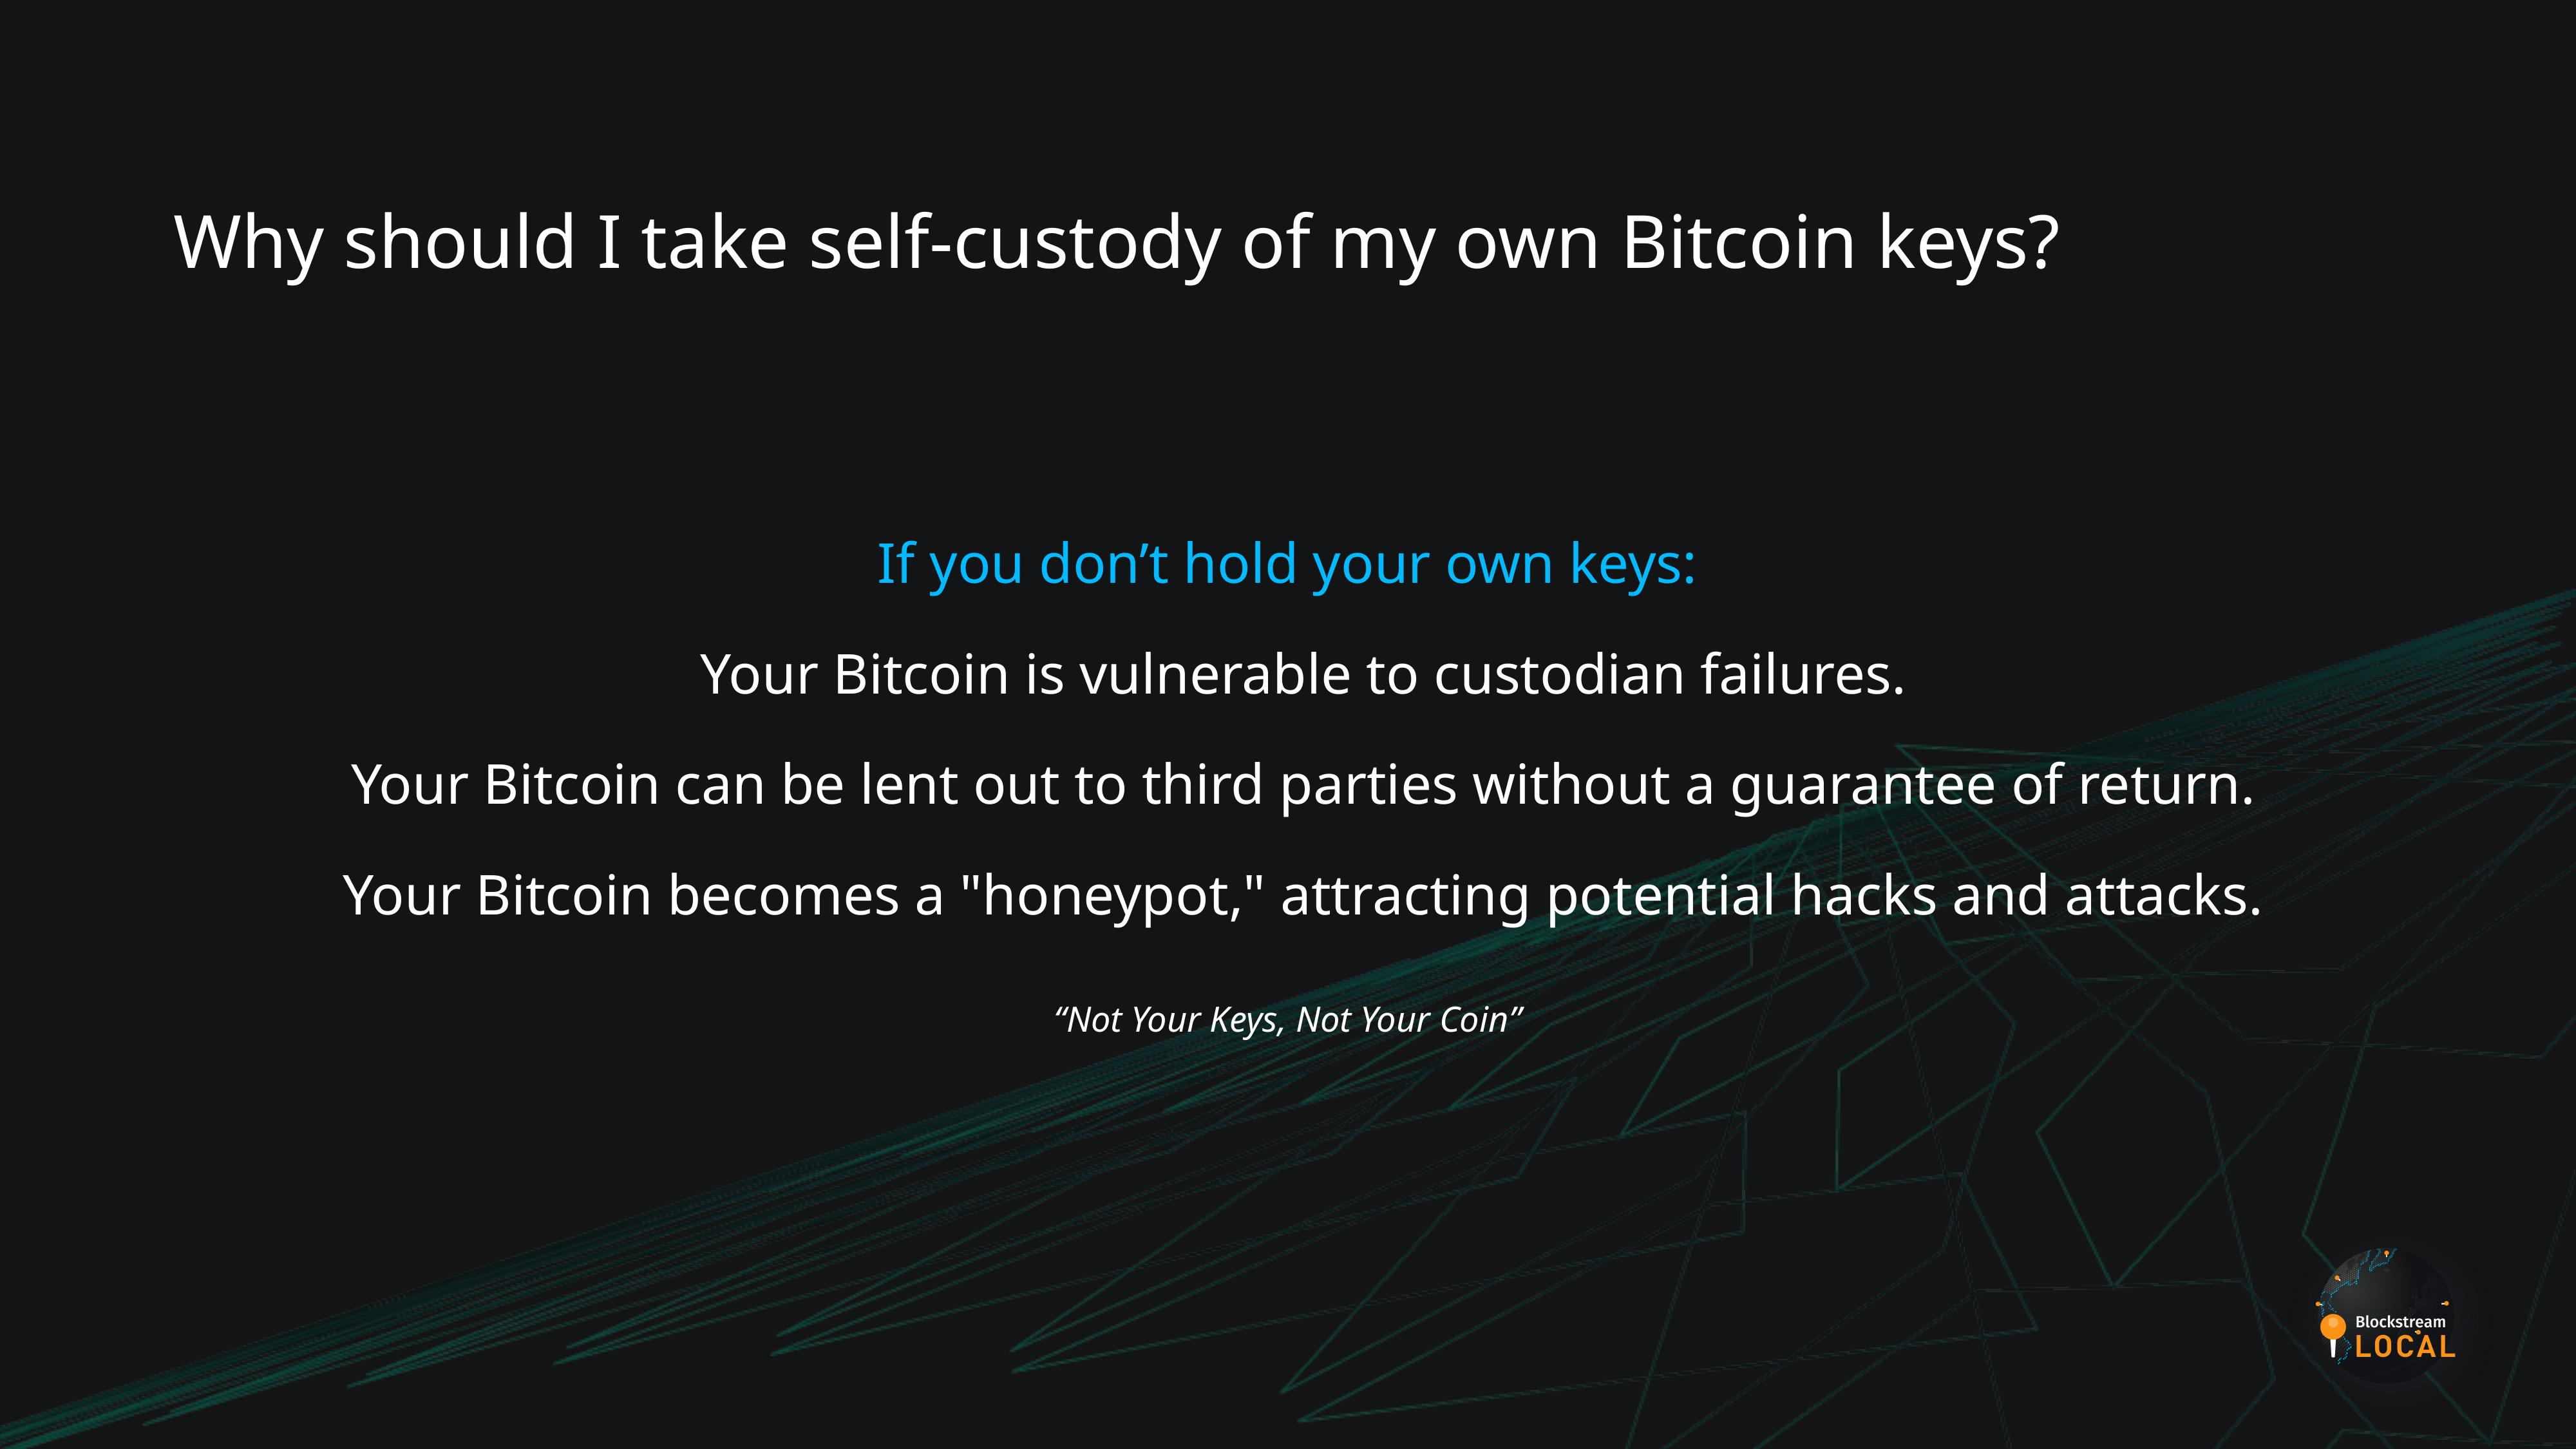

# Why should I take self-custody of my own Bitcoin keys?
If you don’t hold your own keys:
Your Bitcoin is vulnerable to custodian failures.
Your Bitcoin can be lent out to third parties without a guarantee of return.
Your Bitcoin becomes a "honeypot," attracting potential hacks and attacks.
“Not Your Keys, Not Your Coin”